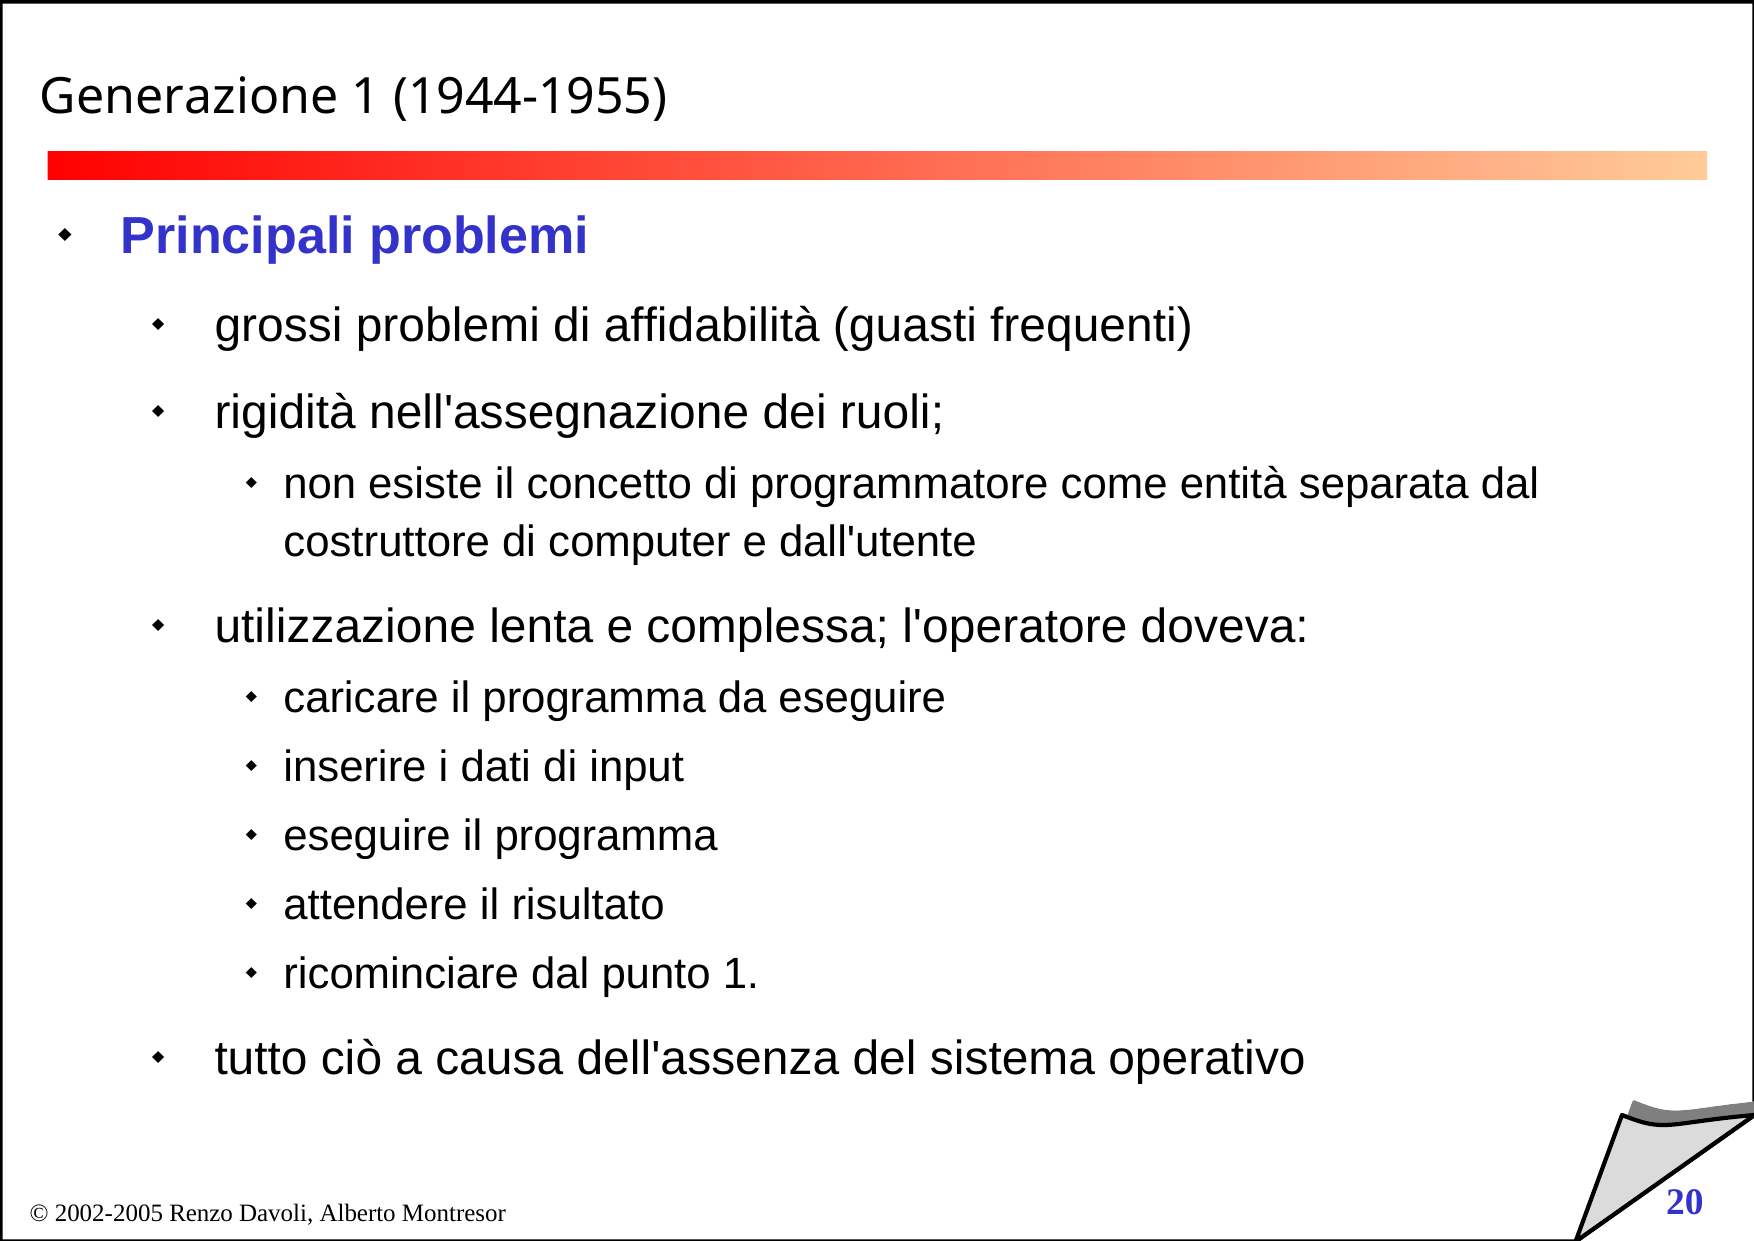

# Generazione 1 (1944-1955)
Principali problemi
grossi problemi di affidabilità (guasti frequenti)
rigidità nell'assegnazione dei ruoli;
non esiste il concetto di programmatore come entità separata dal costruttore di computer e dall'utente
utilizzazione lenta e complessa; l'operatore doveva:
caricare il programma da eseguire
inserire i dati di input
eseguire il programma
attendere il risultato
ricominciare dal punto 1.
tutto ciò a causa dell'assenza del sistema operativo